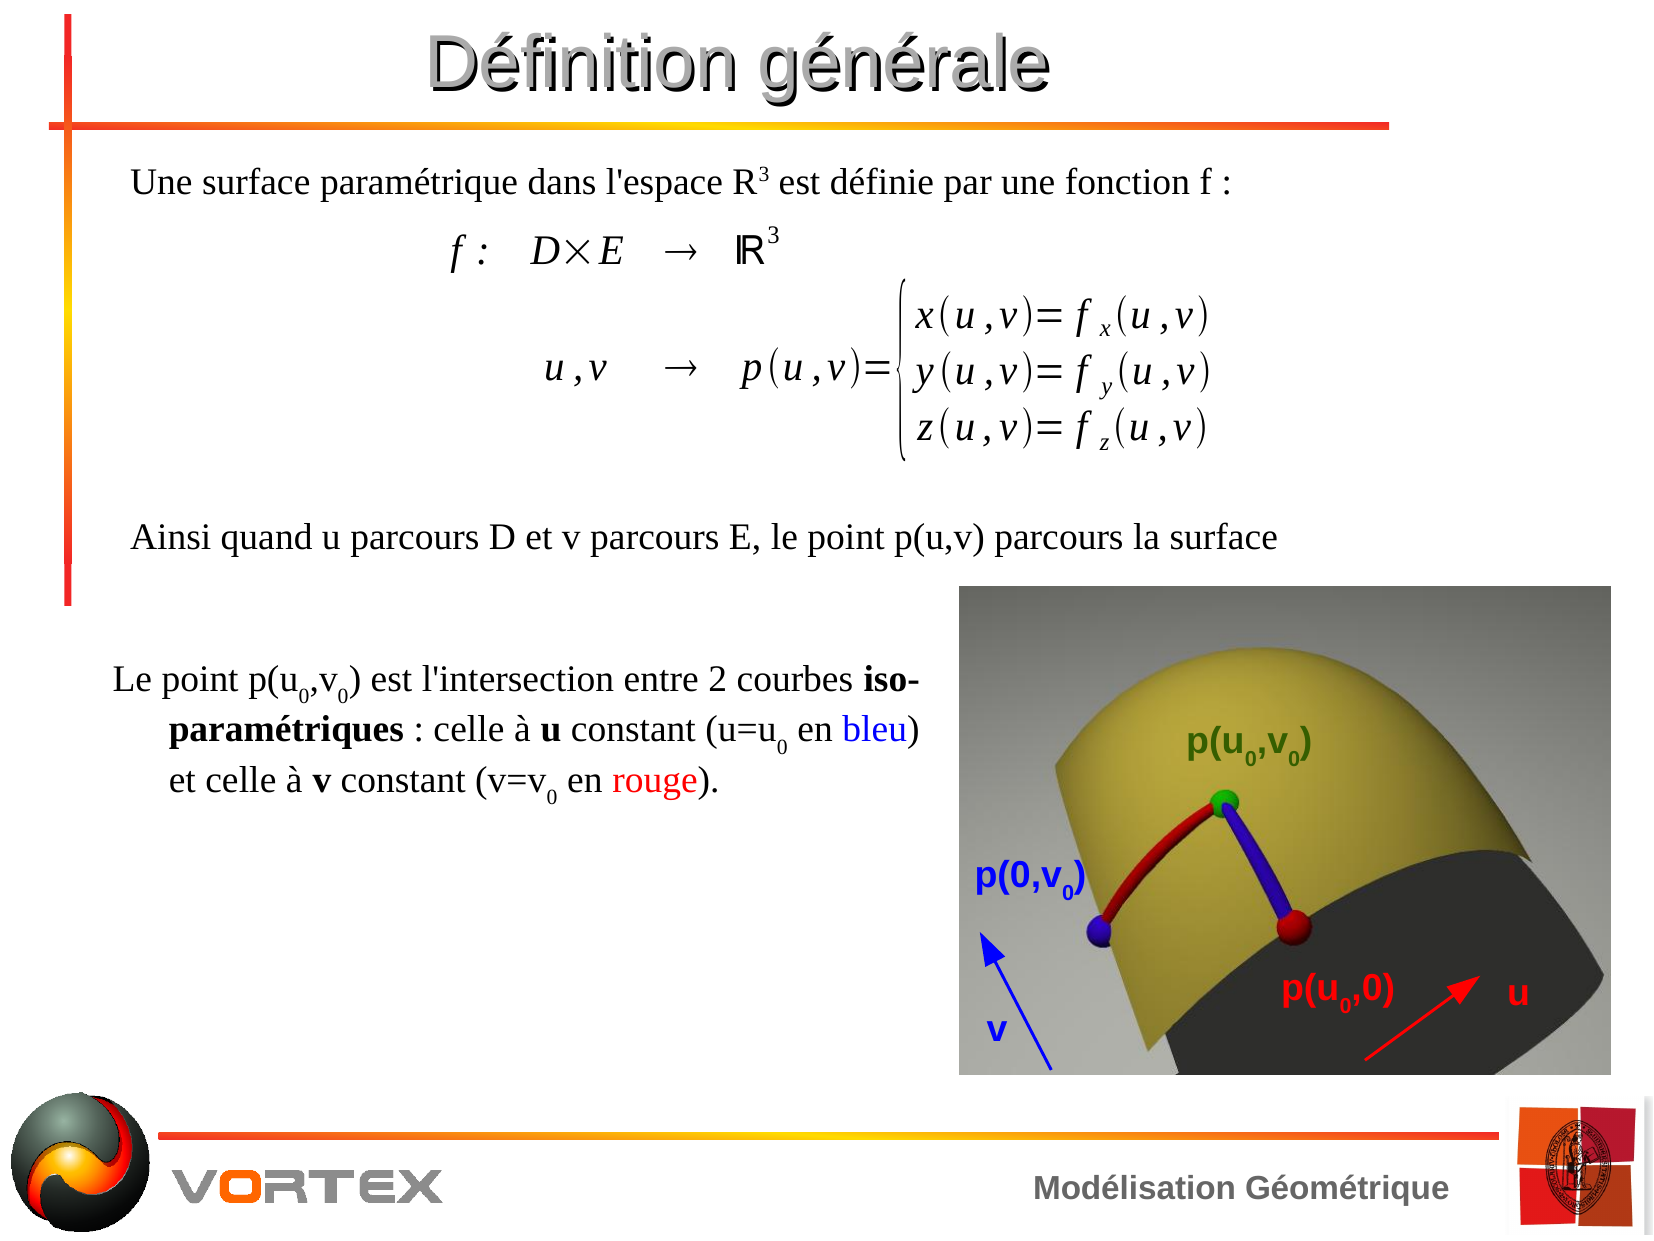

# Définition générale
Une surface paramétrique dans l'espace R3 est définie par une fonction f :
Ainsi quand u parcours D et v parcours E, le point p(u,v) parcours la surface
Le point p(u0,v0) est l'intersection entre 2 courbes iso-paramétriques : celle à u constant (u=u0 en bleu) et celle à v constant (v=v0 en rouge).
p(u0,v0)
p(0,v0)
p(u0,0)
u
v